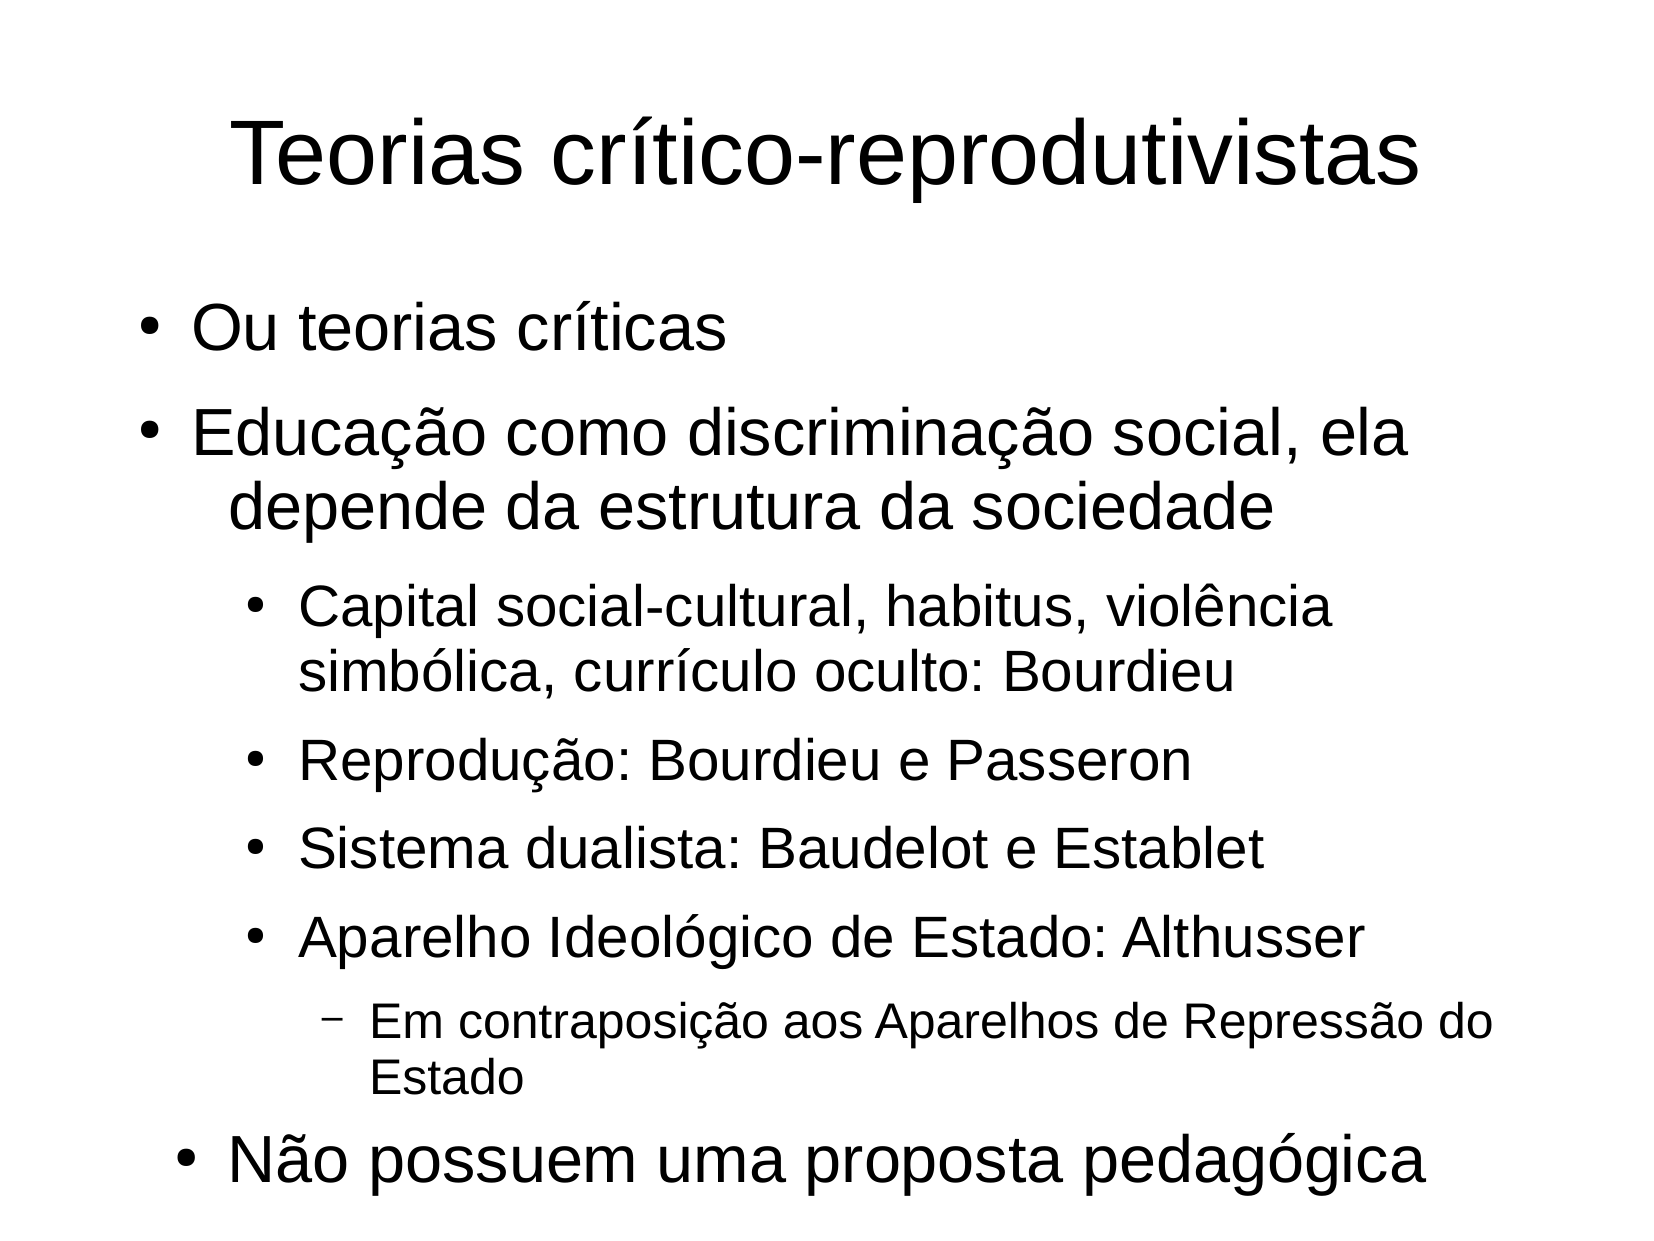

# Teorias crítico-reprodutivistas
Ou teorias críticas
Educação como discriminação social, ela depende da estrutura da sociedade
Capital social-cultural, habitus, violência simbólica, currículo oculto: Bourdieu
Reprodução: Bourdieu e Passeron
Sistema dualista: Baudelot e Establet
Aparelho Ideológico de Estado: Althusser
Em contraposição aos Aparelhos de Repressão do Estado
Não possuem uma proposta pedagógica